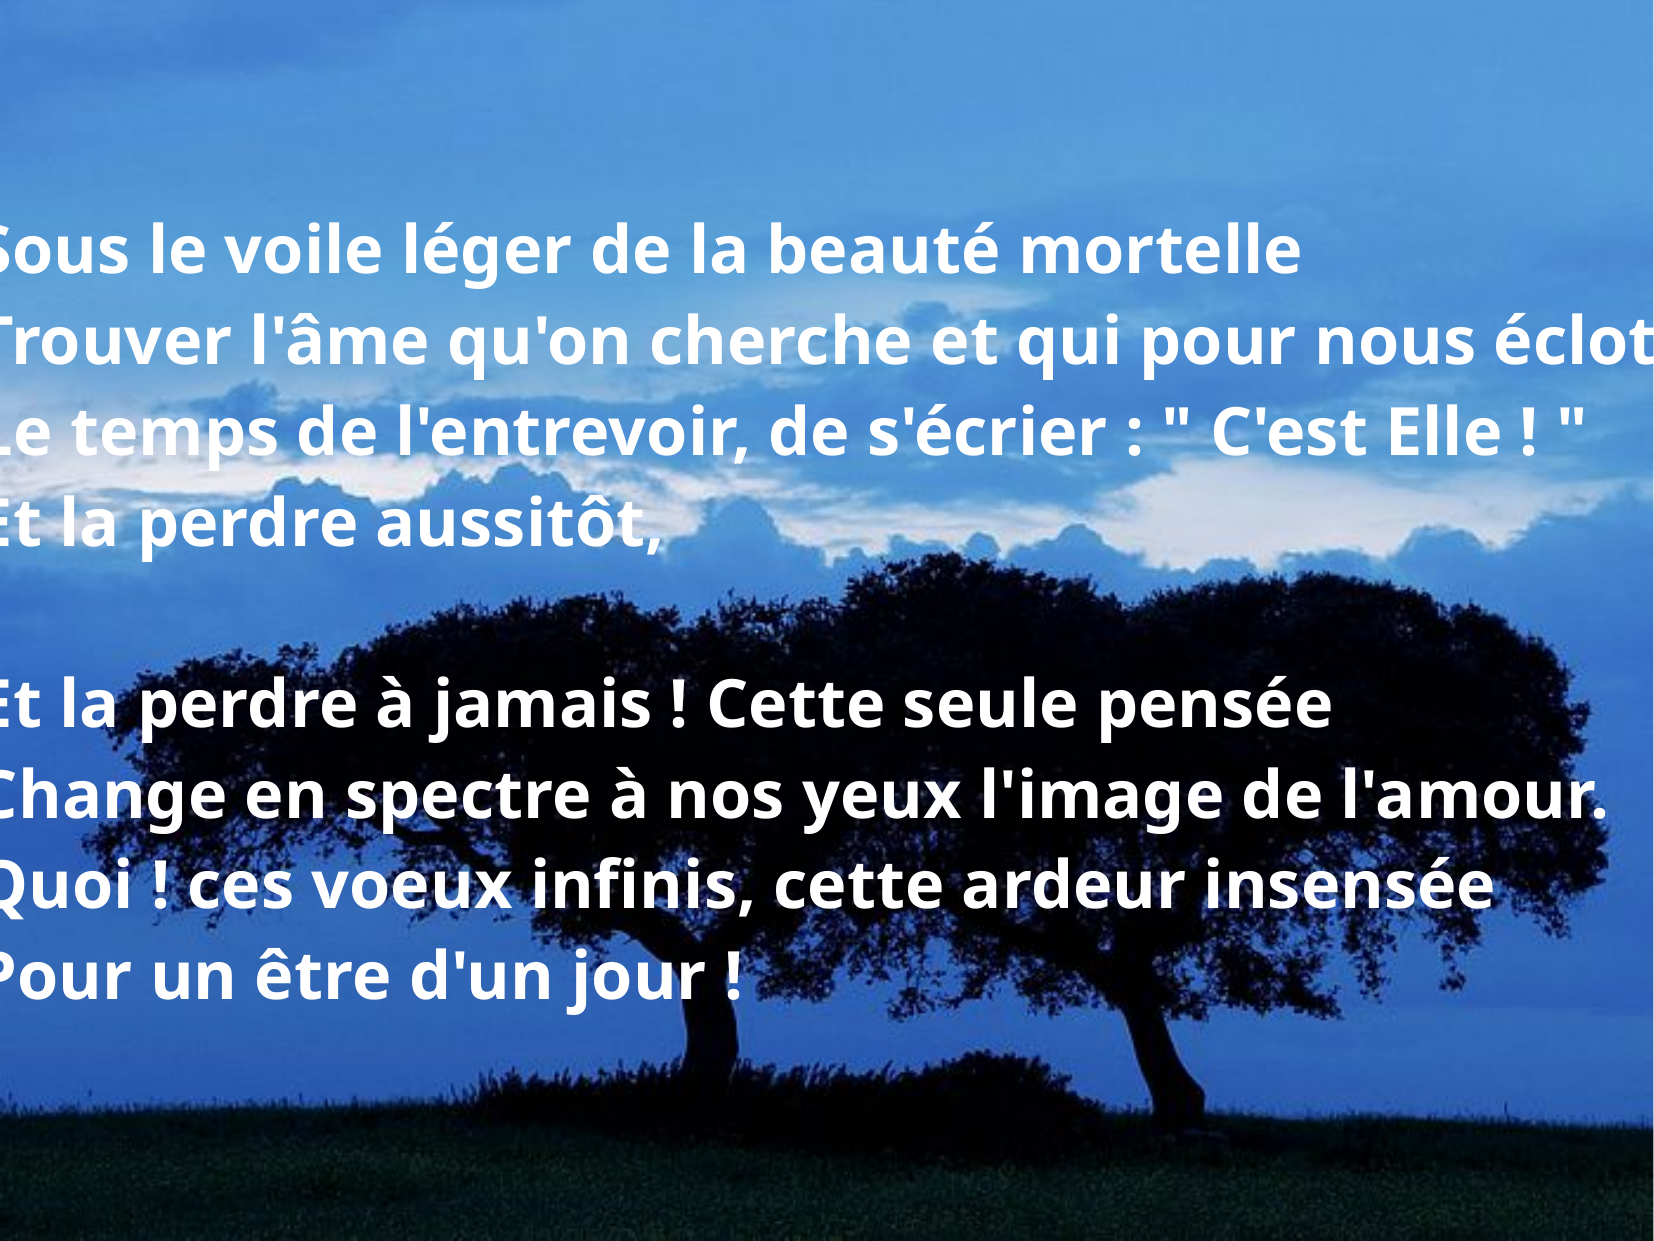

Sous le voile léger de la beauté mortelle
Trouver l'âme qu'on cherche et qui pour nous éclot,
Le temps de l'entrevoir, de s'écrier : " C'est Elle ! "
Et la perdre aussitôt,
Et la perdre à jamais ! Cette seule pensée
Change en spectre à nos yeux l'image de l'amour.
Quoi ! ces voeux infinis, cette ardeur insensée
Pour un être d'un jour !
#